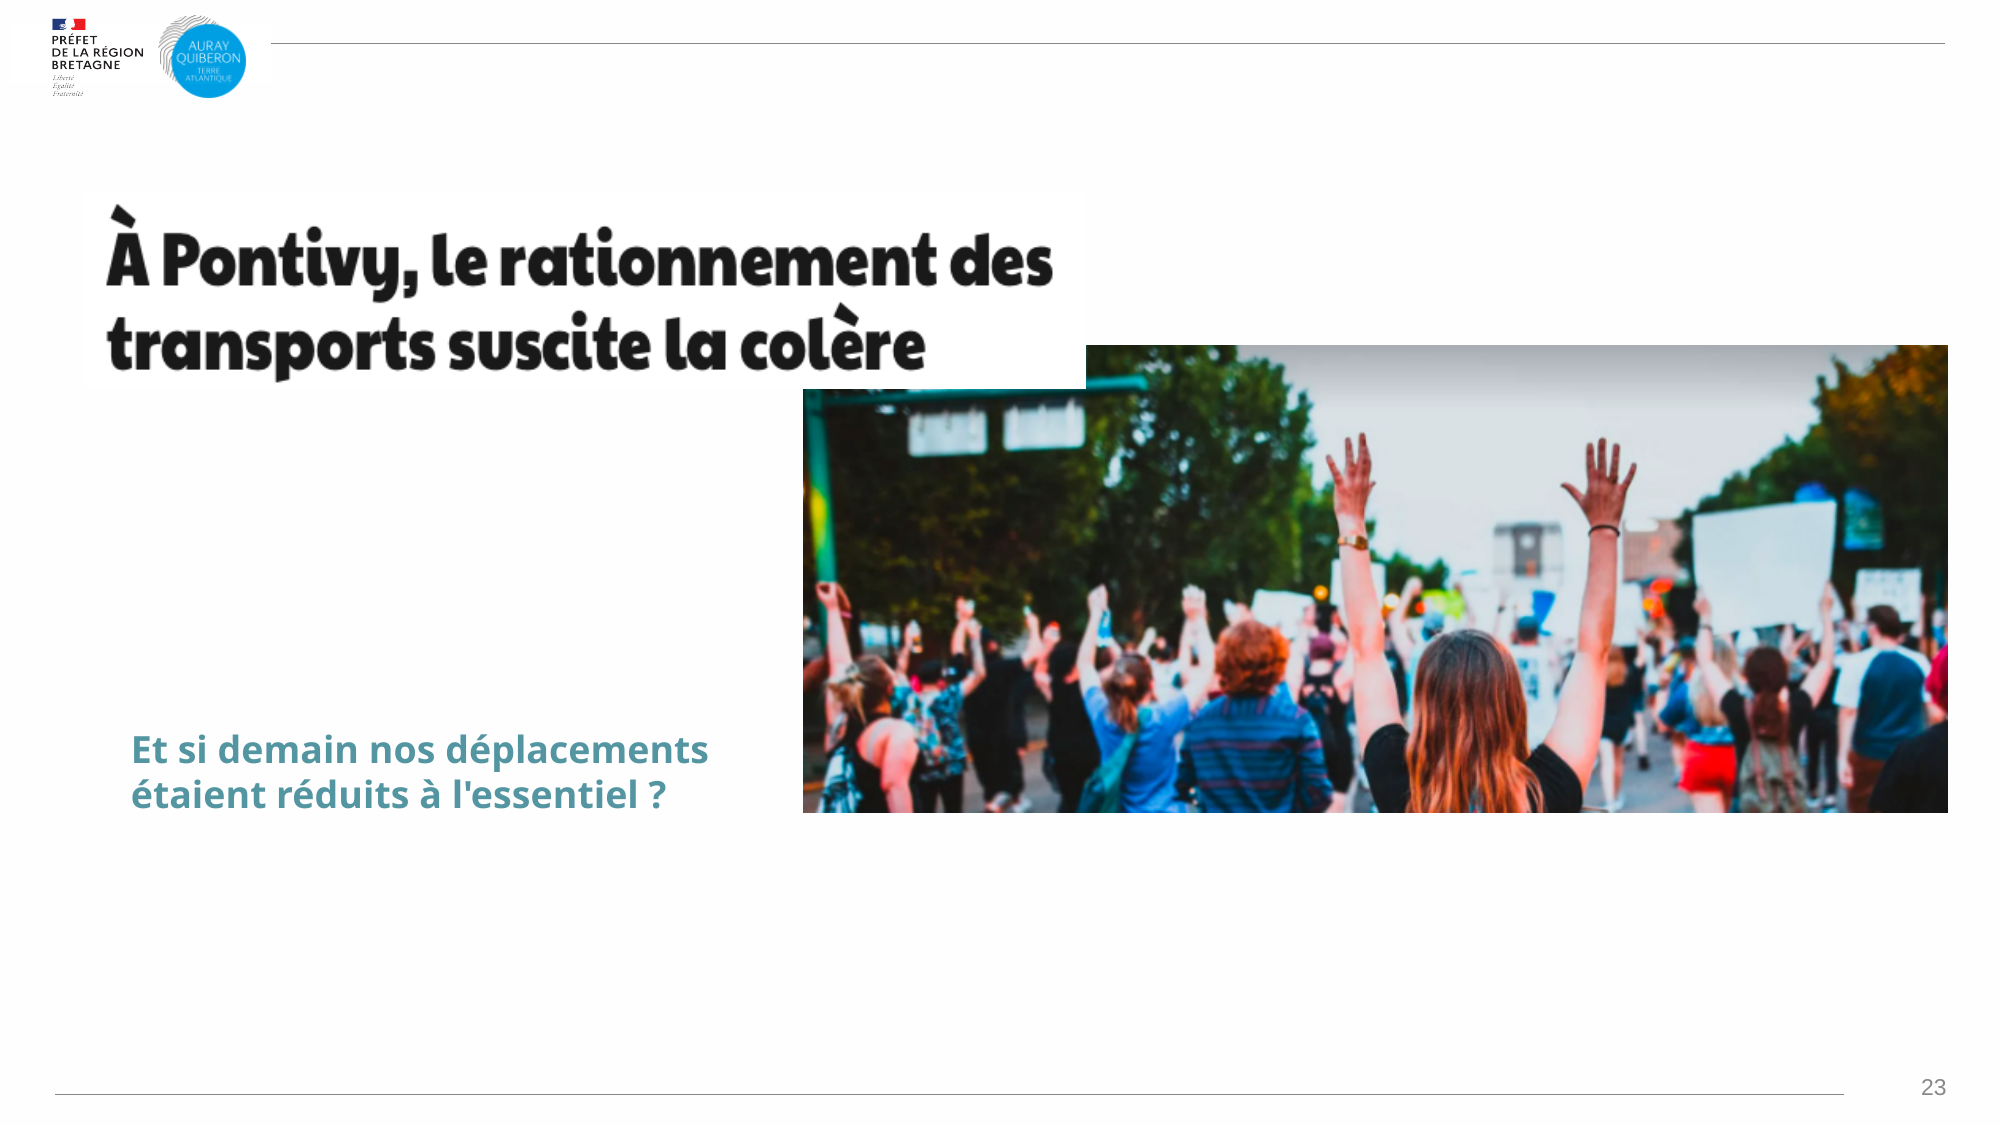

Et si demain nos déplacements étaient réduits à l'essentiel ?